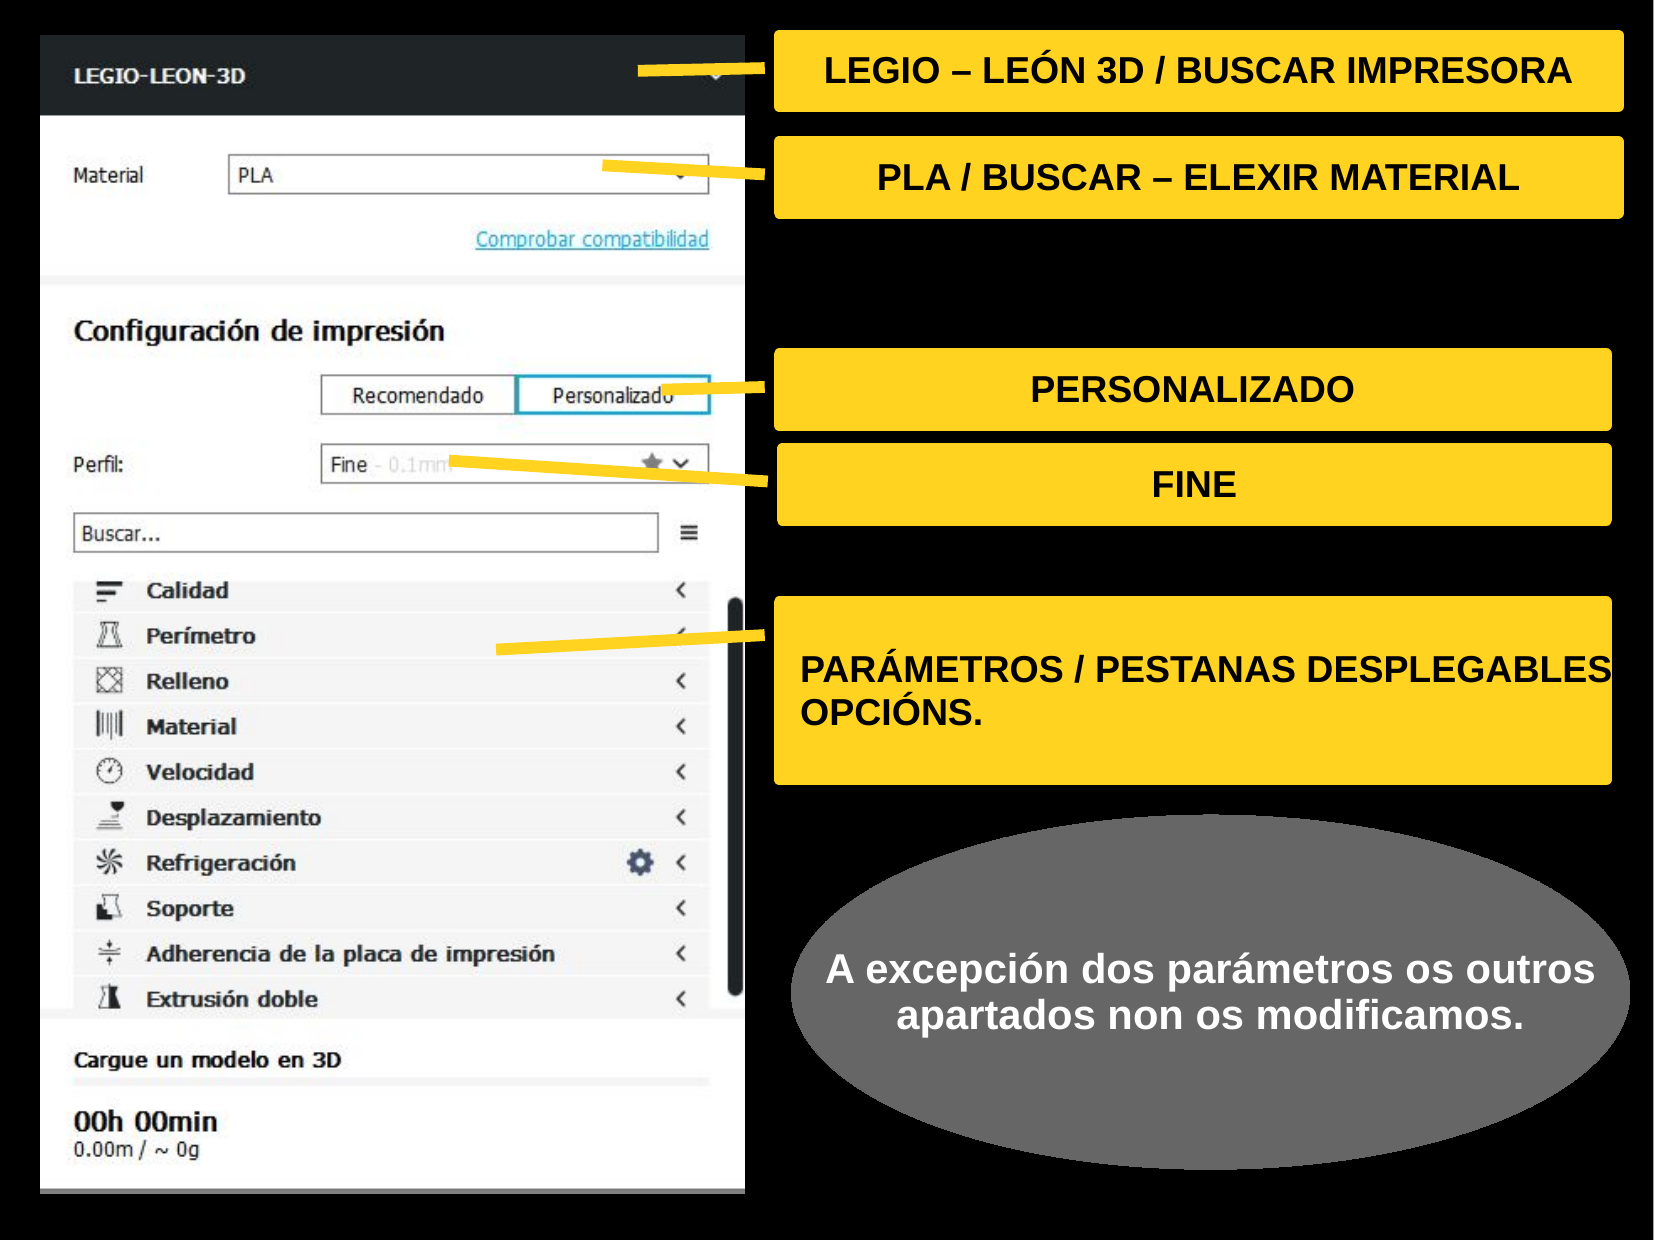

LEGIO – LEÓN 3D / BUSCAR IMPRESORA
PLA / BUSCAR – ELEXIR MATERIAL
PERSONALIZADO
FINE
PARÁMETROS / PESTANAS DESPLEGABLES
OPCIÓNS.
A excepción dos parámetros os outros
apartados non os modificamos.